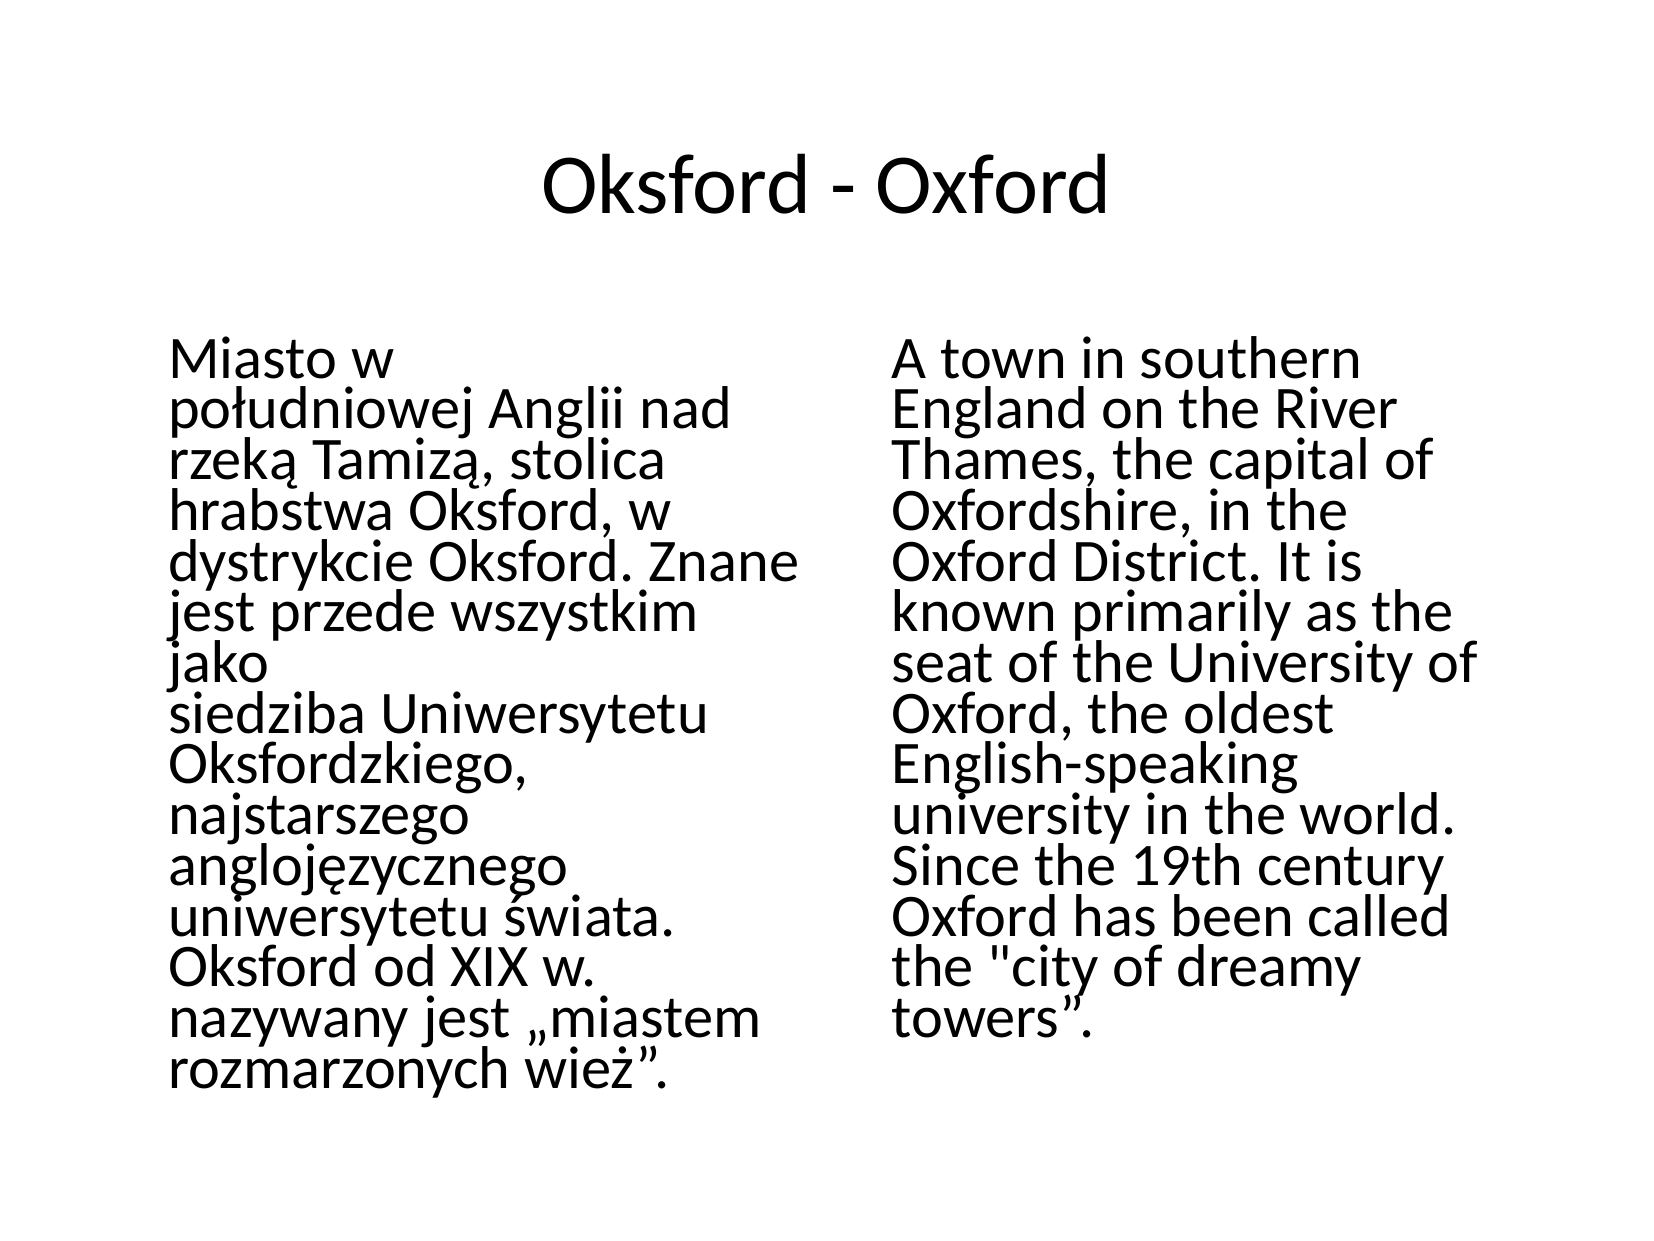

# Oksford - Oxford
Miasto w południowej Anglii nad rzeką Tamizą, stolica hrabstwa Oksford, w dystrykcie Oksford. Znane jest przede wszystkim jako siedziba Uniwersytetu Oksfordzkiego, najstarszego anglojęzycznego uniwersytetu świata. Oksford od XIX w. nazywany jest „miastem rozmarzonych wież”.
A town in southern England on the River Thames, the capital of Oxfordshire, in the Oxford District. It is known primarily as the seat of the University of Oxford, the oldest English-speaking university in the world. Since the 19th century Oxford has been called the "city of dreamy towers”.